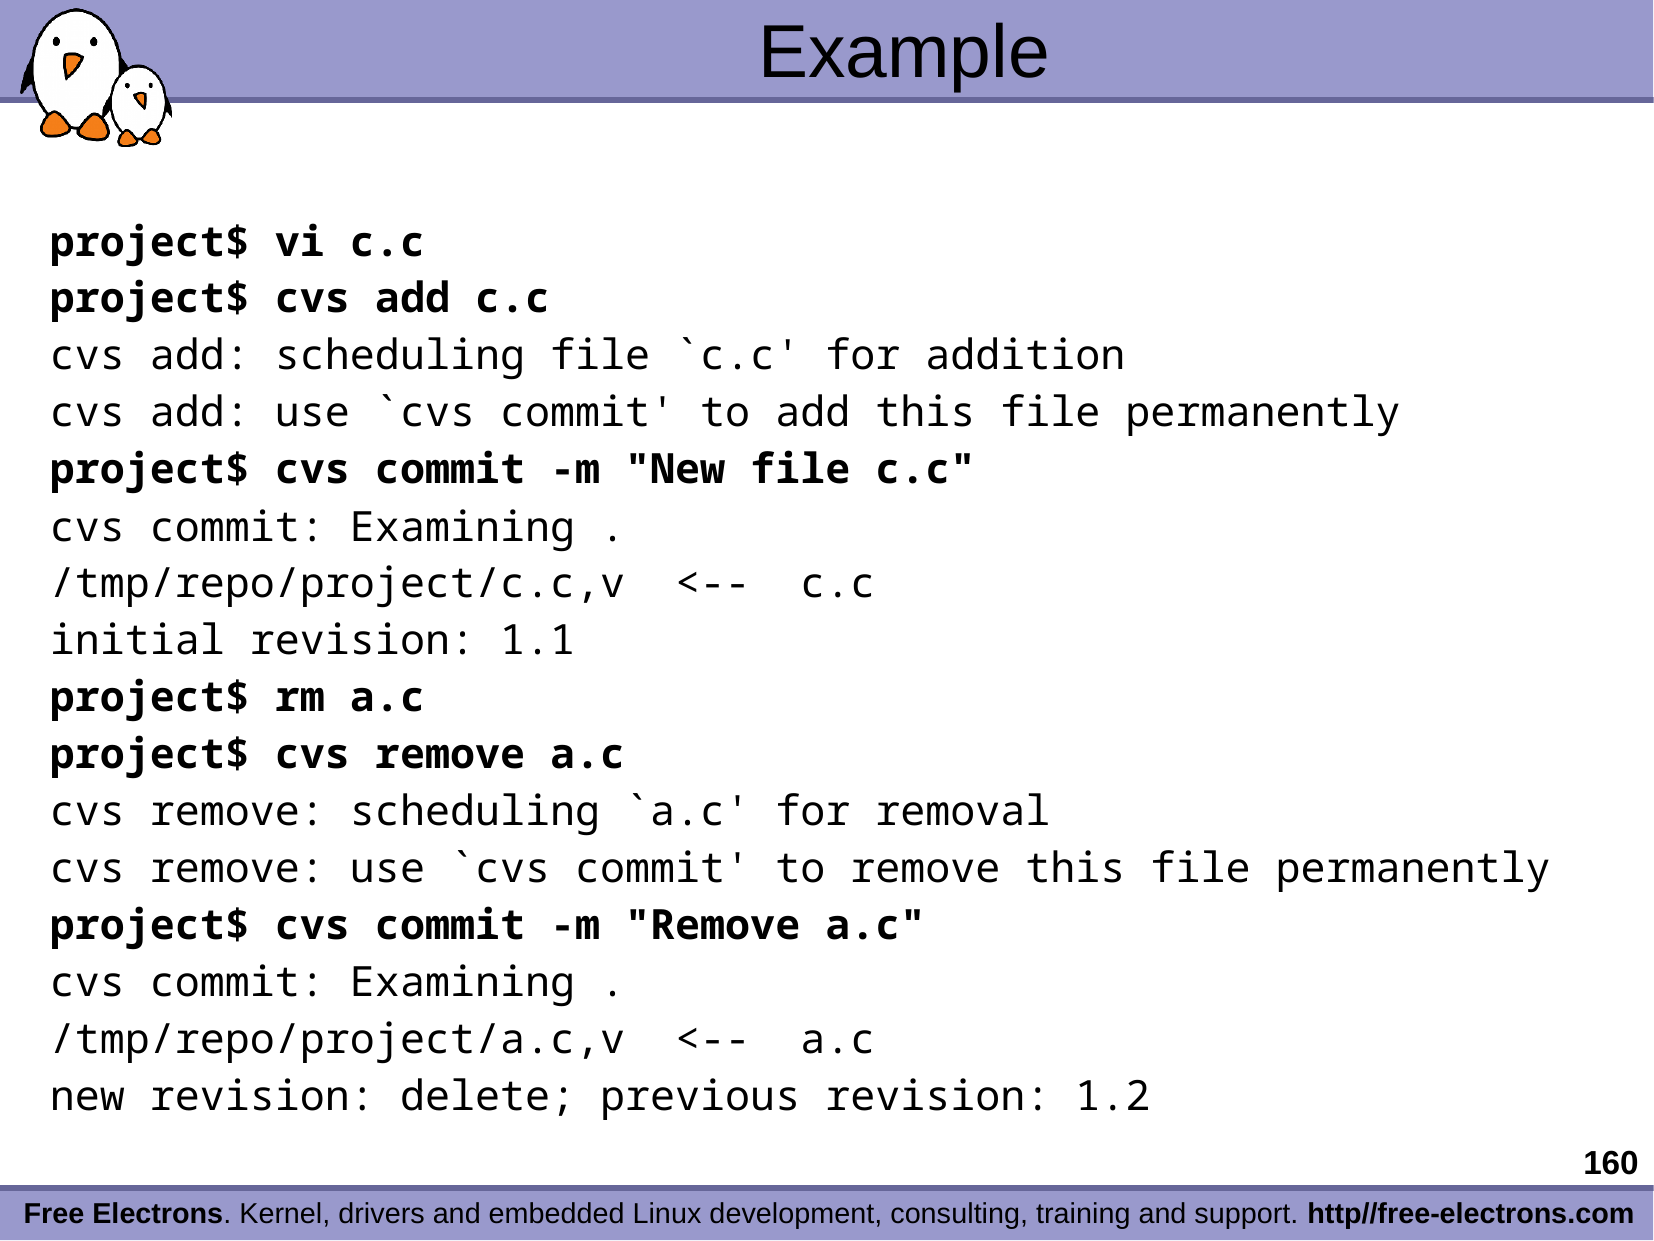

# Example
project$ vi c.c
project$ cvs add c.c
cvs add: scheduling file `c.c' for addition
cvs add: use `cvs commit' to add this file permanently
project$ cvs commit -m "New file c.c"
cvs commit: Examining .
/tmp/repo/project/c.c,v <-- c.c
initial revision: 1.1
project$ rm a.c
project$ cvs remove a.c
cvs remove: scheduling `a.c' for removal
cvs remove: use `cvs commit' to remove this file permanently
project$ cvs commit -m "Remove a.c"
cvs commit: Examining .
/tmp/repo/project/a.c,v <-- a.c
new revision: delete; previous revision: 1.2